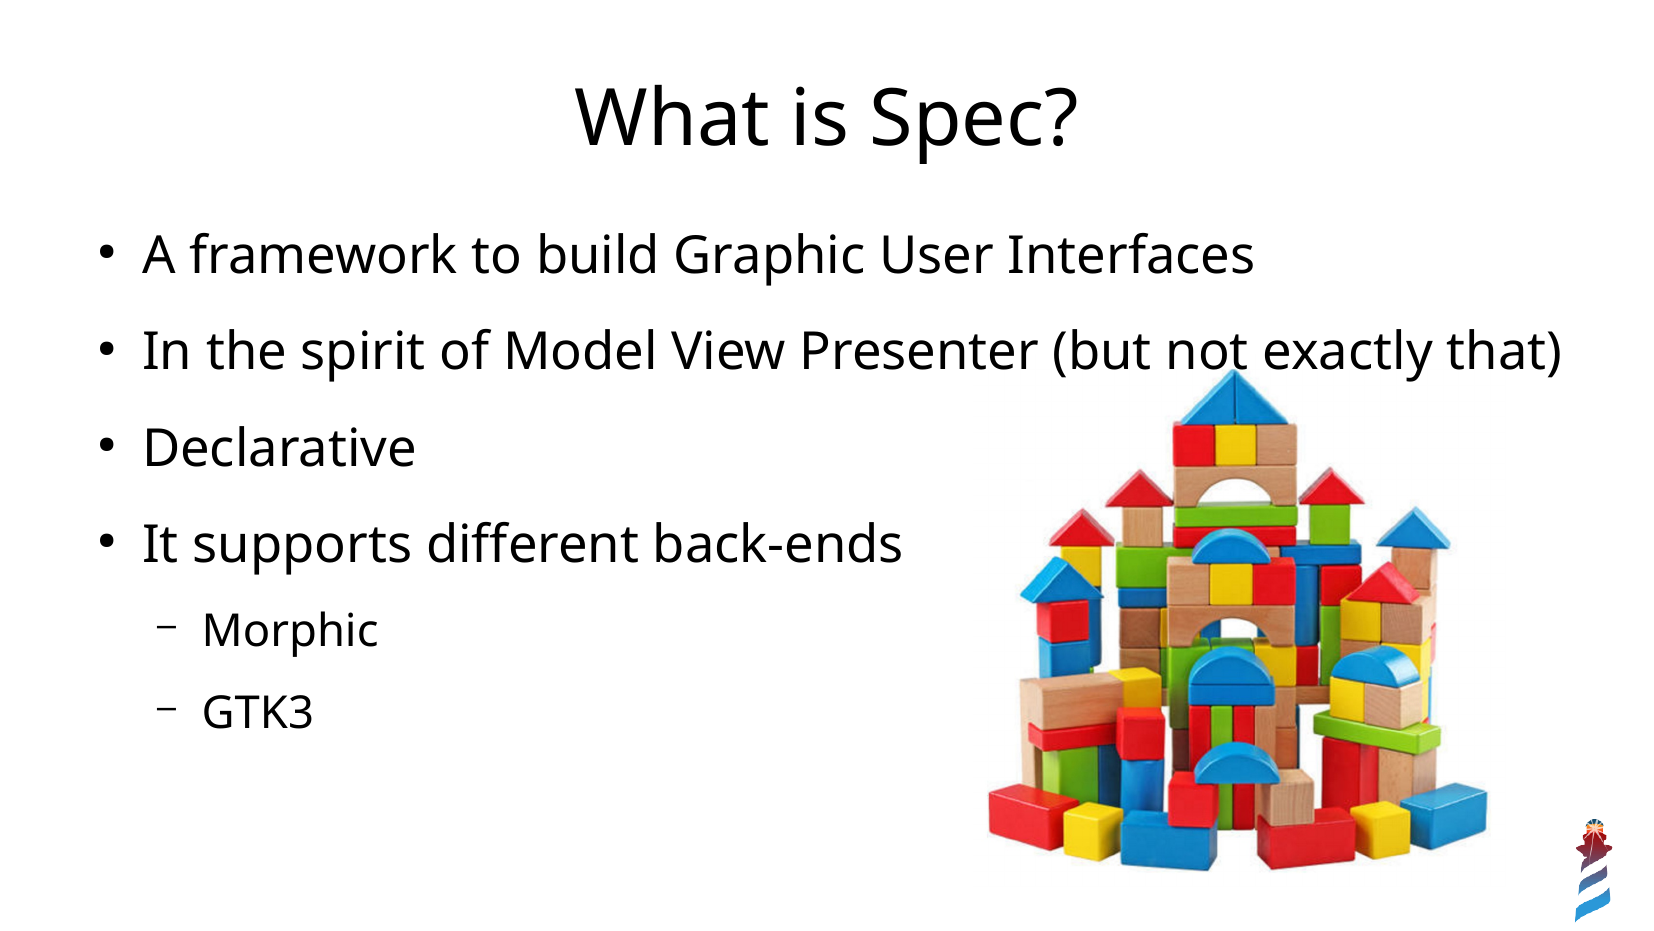

# What is Spec?
A framework to build Graphic User Interfaces
In the spirit of Model View Presenter (but not exactly that)
Declarative
It supports different back-ends
Morphic
GTK3